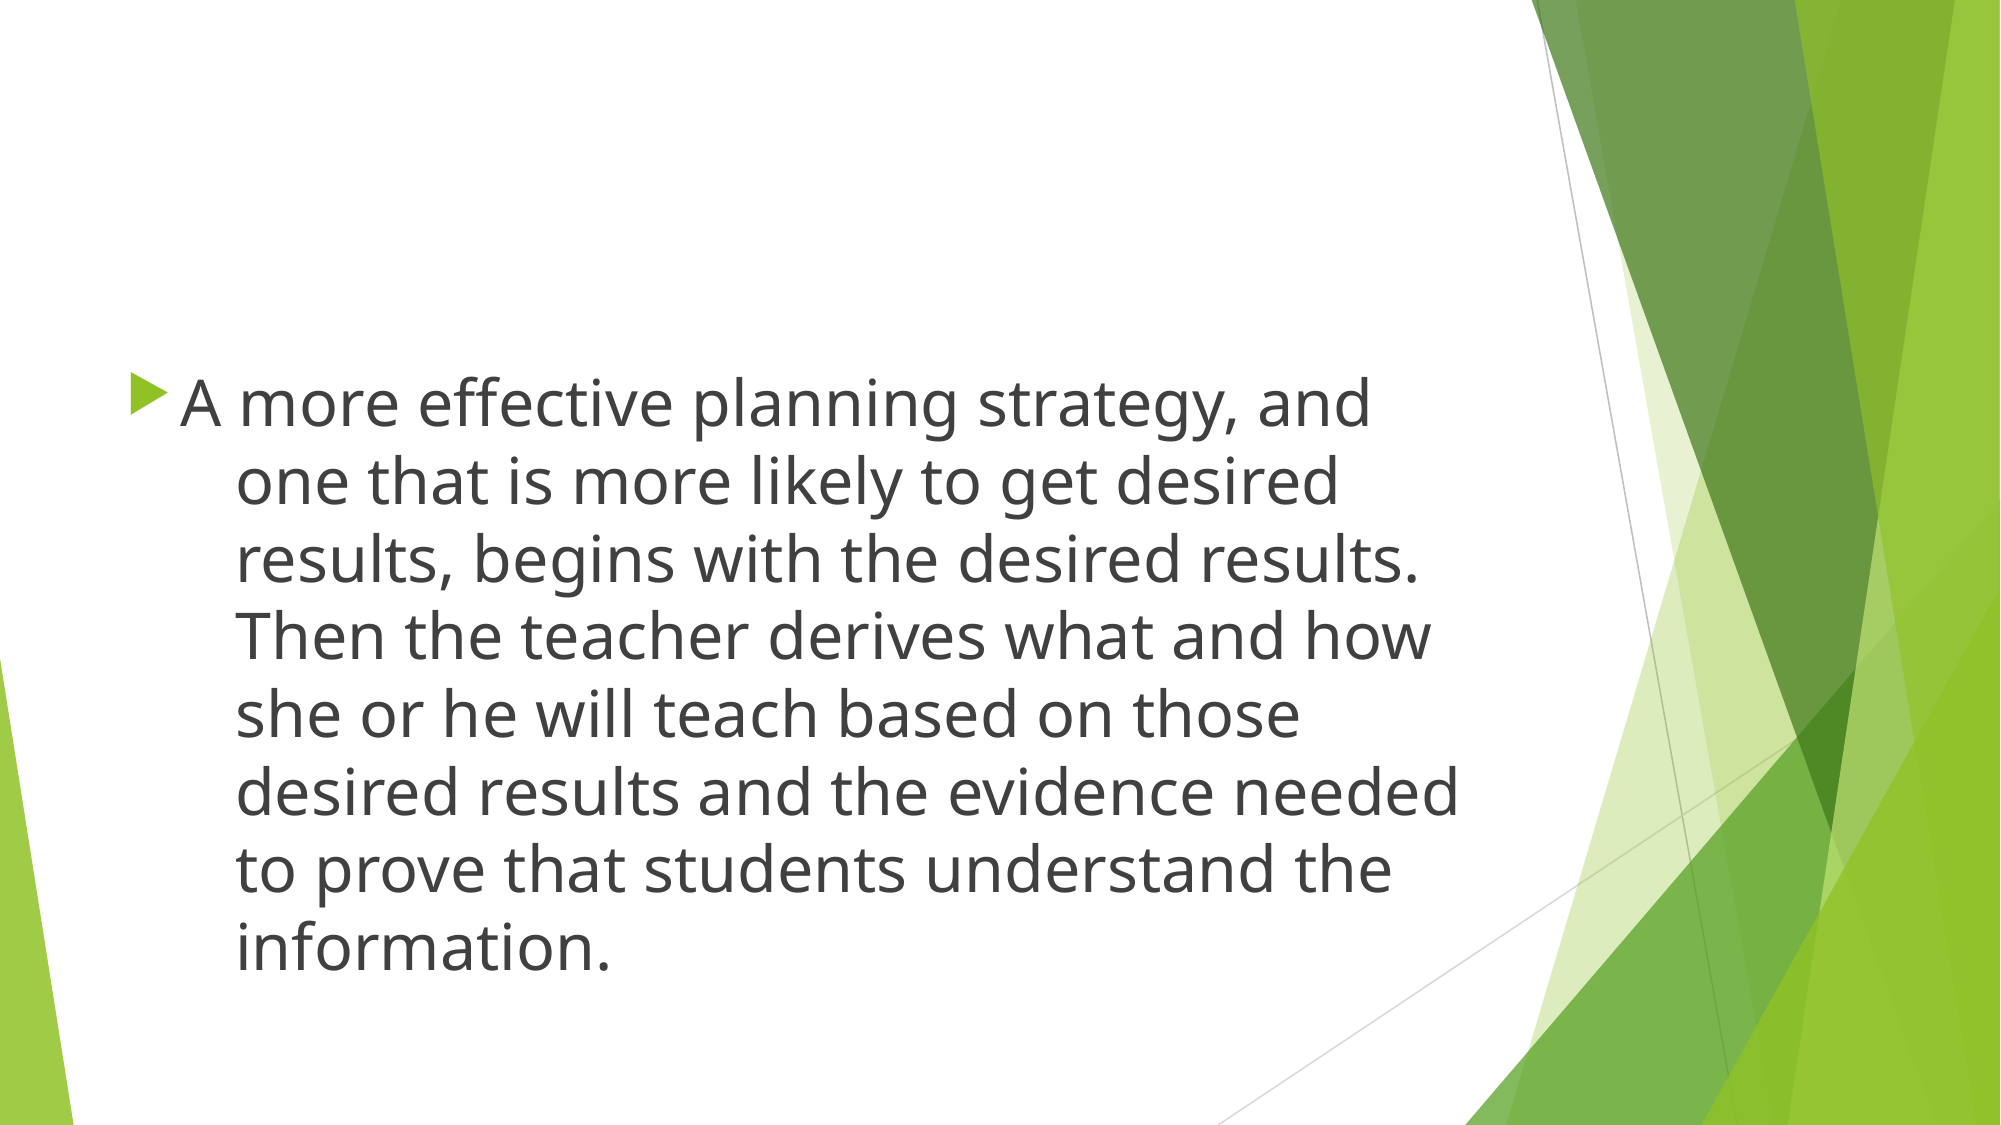

#
A more effective planning strategy, and one that is more likely to get desired results, begins with the desired results. Then the teacher derives what and how she or he will teach based on those desired results and the evidence needed to prove that students understand the information.